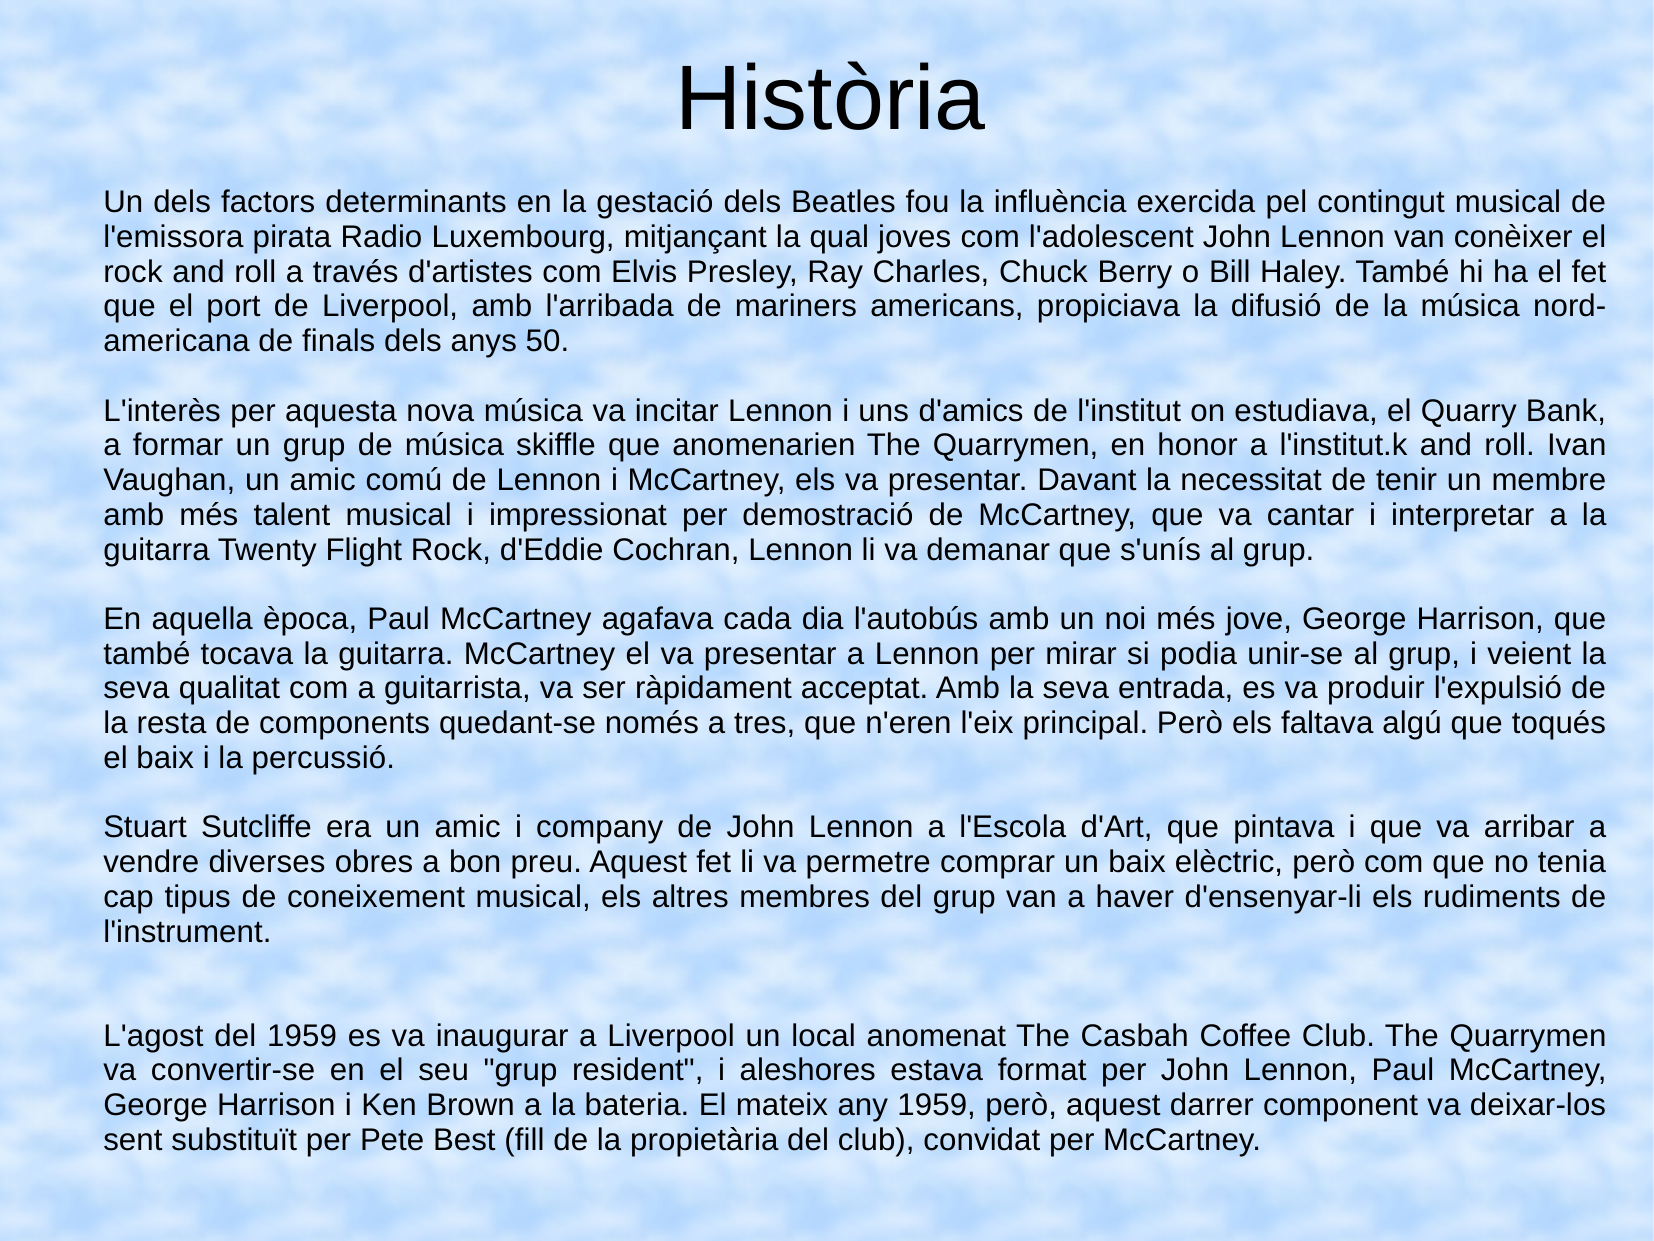

# Història
Un dels factors determinants en la gestació dels Beatles fou la influència exercida pel contingut musical de l'emissora pirata Radio Luxembourg, mitjançant la qual joves com l'adolescent John Lennon van conèixer el rock and roll a través d'artistes com Elvis Presley, Ray Charles, Chuck Berry o Bill Haley. També hi ha el fet que el port de Liverpool, amb l'arribada de mariners americans, propiciava la difusió de la música nord-americana de finals dels anys 50.
L'interès per aquesta nova música va incitar Lennon i uns d'amics de l'institut on estudiava, el Quarry Bank, a formar un grup de música skiffle que anomenarien The Quarrymen, en honor a l'institut.k and roll. Ivan Vaughan, un amic comú de Lennon i McCartney, els va presentar. Davant la necessitat de tenir un membre amb més talent musical i impressionat per demostració de McCartney, que va cantar i interpretar a la guitarra Twenty Flight Rock, d'Eddie Cochran, Lennon li va demanar que s'unís al grup.
En aquella època, Paul McCartney agafava cada dia l'autobús amb un noi més jove, George Harrison, que també tocava la guitarra. McCartney el va presentar a Lennon per mirar si podia unir-se al grup, i veient la seva qualitat com a guitarrista, va ser ràpidament acceptat. Amb la seva entrada, es va produir l'expulsió de la resta de components quedant-se només a tres, que n'eren l'eix principal. Però els faltava algú que toqués el baix i la percussió.
Stuart Sutcliffe era un amic i company de John Lennon a l'Escola d'Art, que pintava i que va arribar a vendre diverses obres a bon preu. Aquest fet li va permetre comprar un baix elèctric, però com que no tenia cap tipus de coneixement musical, els altres membres del grup van a haver d'ensenyar-li els rudiments de l'instrument.
L'agost del 1959 es va inaugurar a Liverpool un local anomenat The Casbah Coffee Club. The Quarrymen va convertir-se en el seu "grup resident", i aleshores estava format per John Lennon, Paul McCartney, George Harrison i Ken Brown a la bateria. El mateix any 1959, però, aquest darrer component va deixar-los sent substituït per Pete Best (fill de la propietària del club), convidat per McCartney.